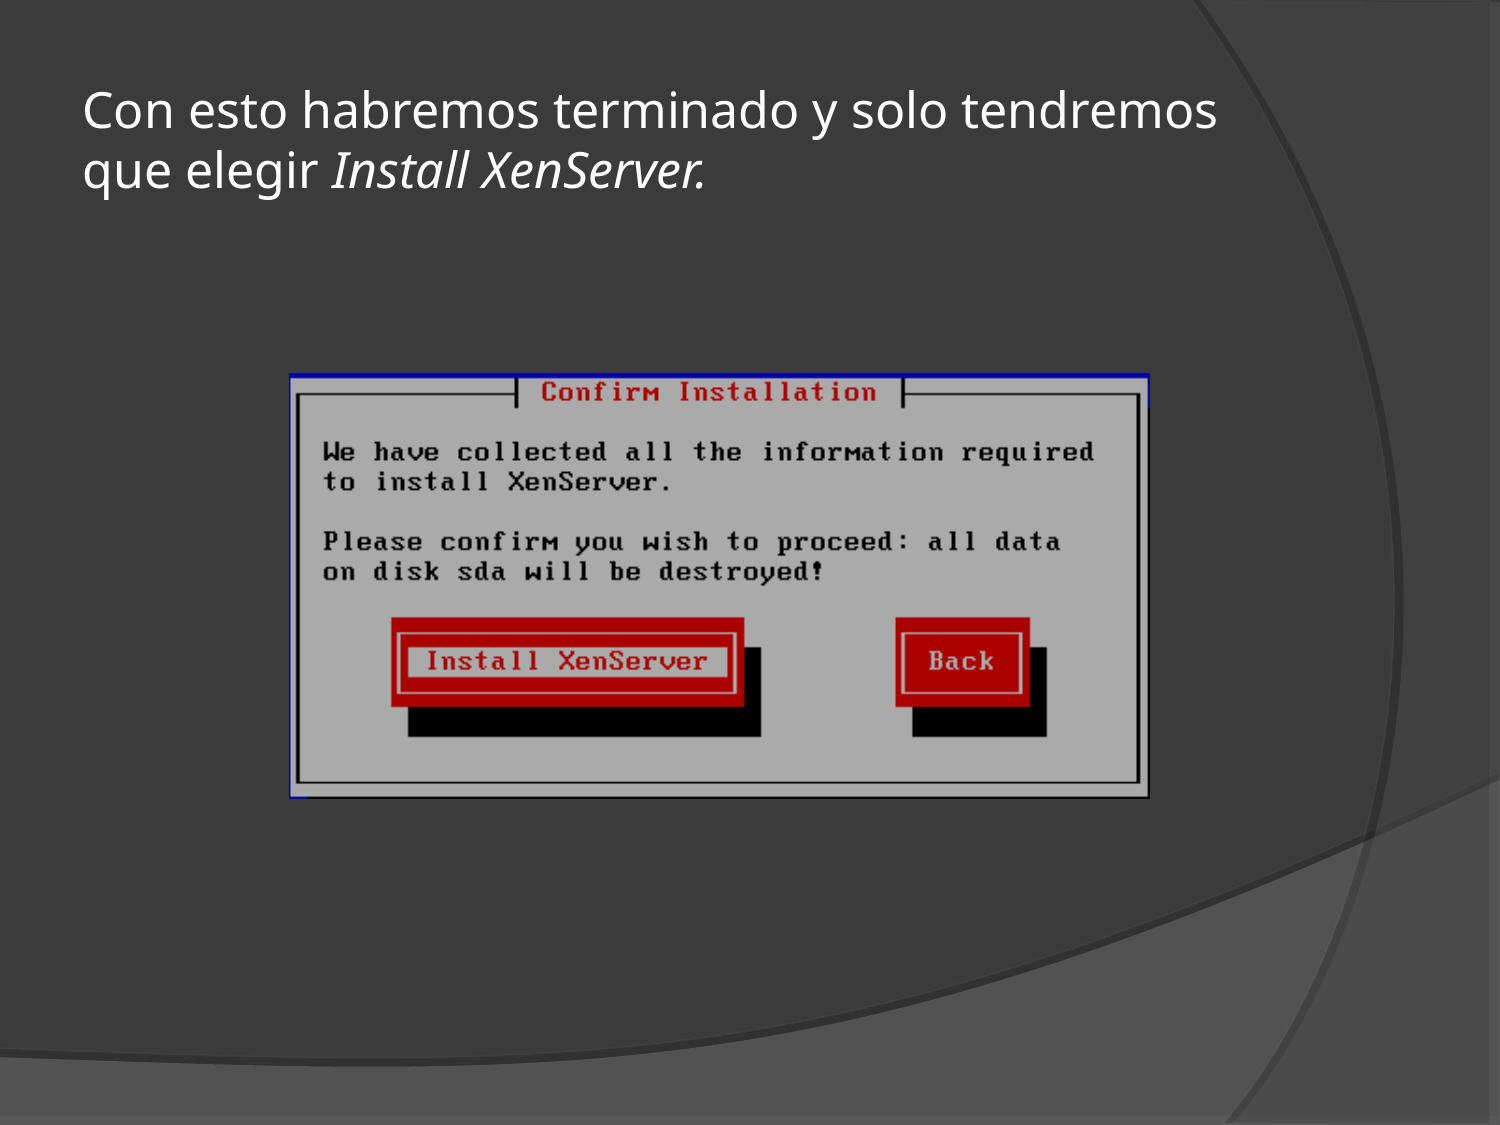

# Con esto habremos terminado y solo tendremos que elegir Install XenServer.